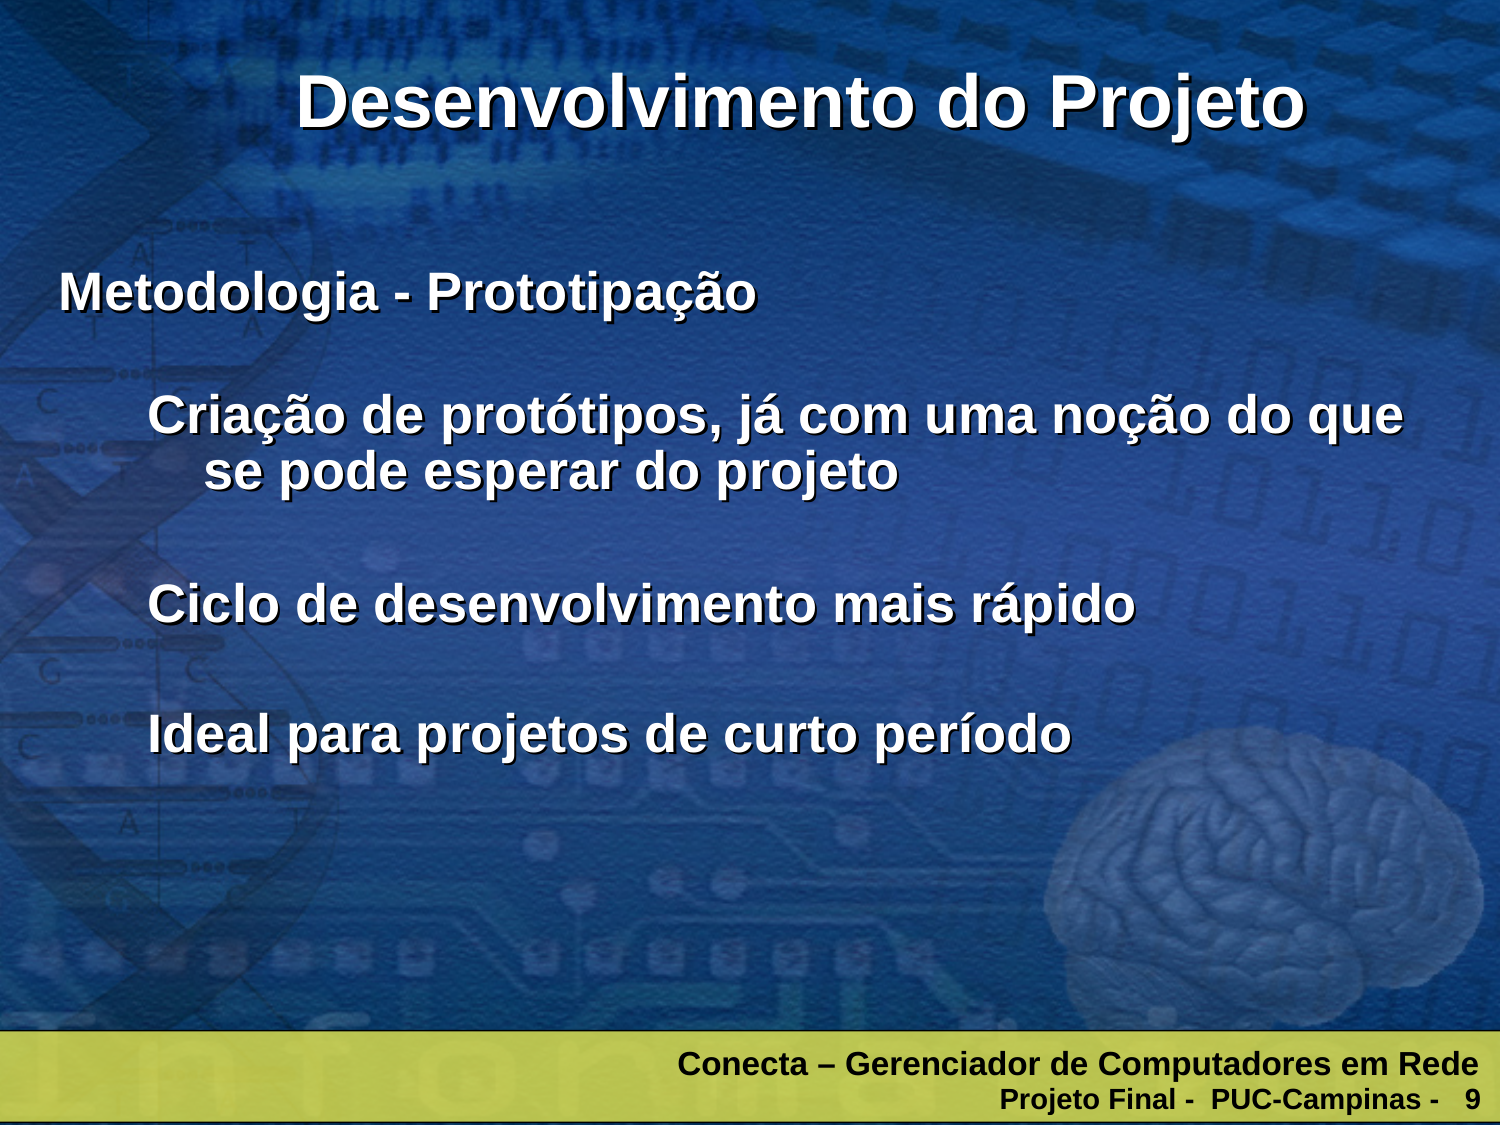

# Desenvolvimento do Projeto
Metodologia - Prototipação
Criação de protótipos, já com uma noção do que se pode esperar do projeto
Ciclo de desenvolvimento mais rápido
Ideal para projetos de curto período